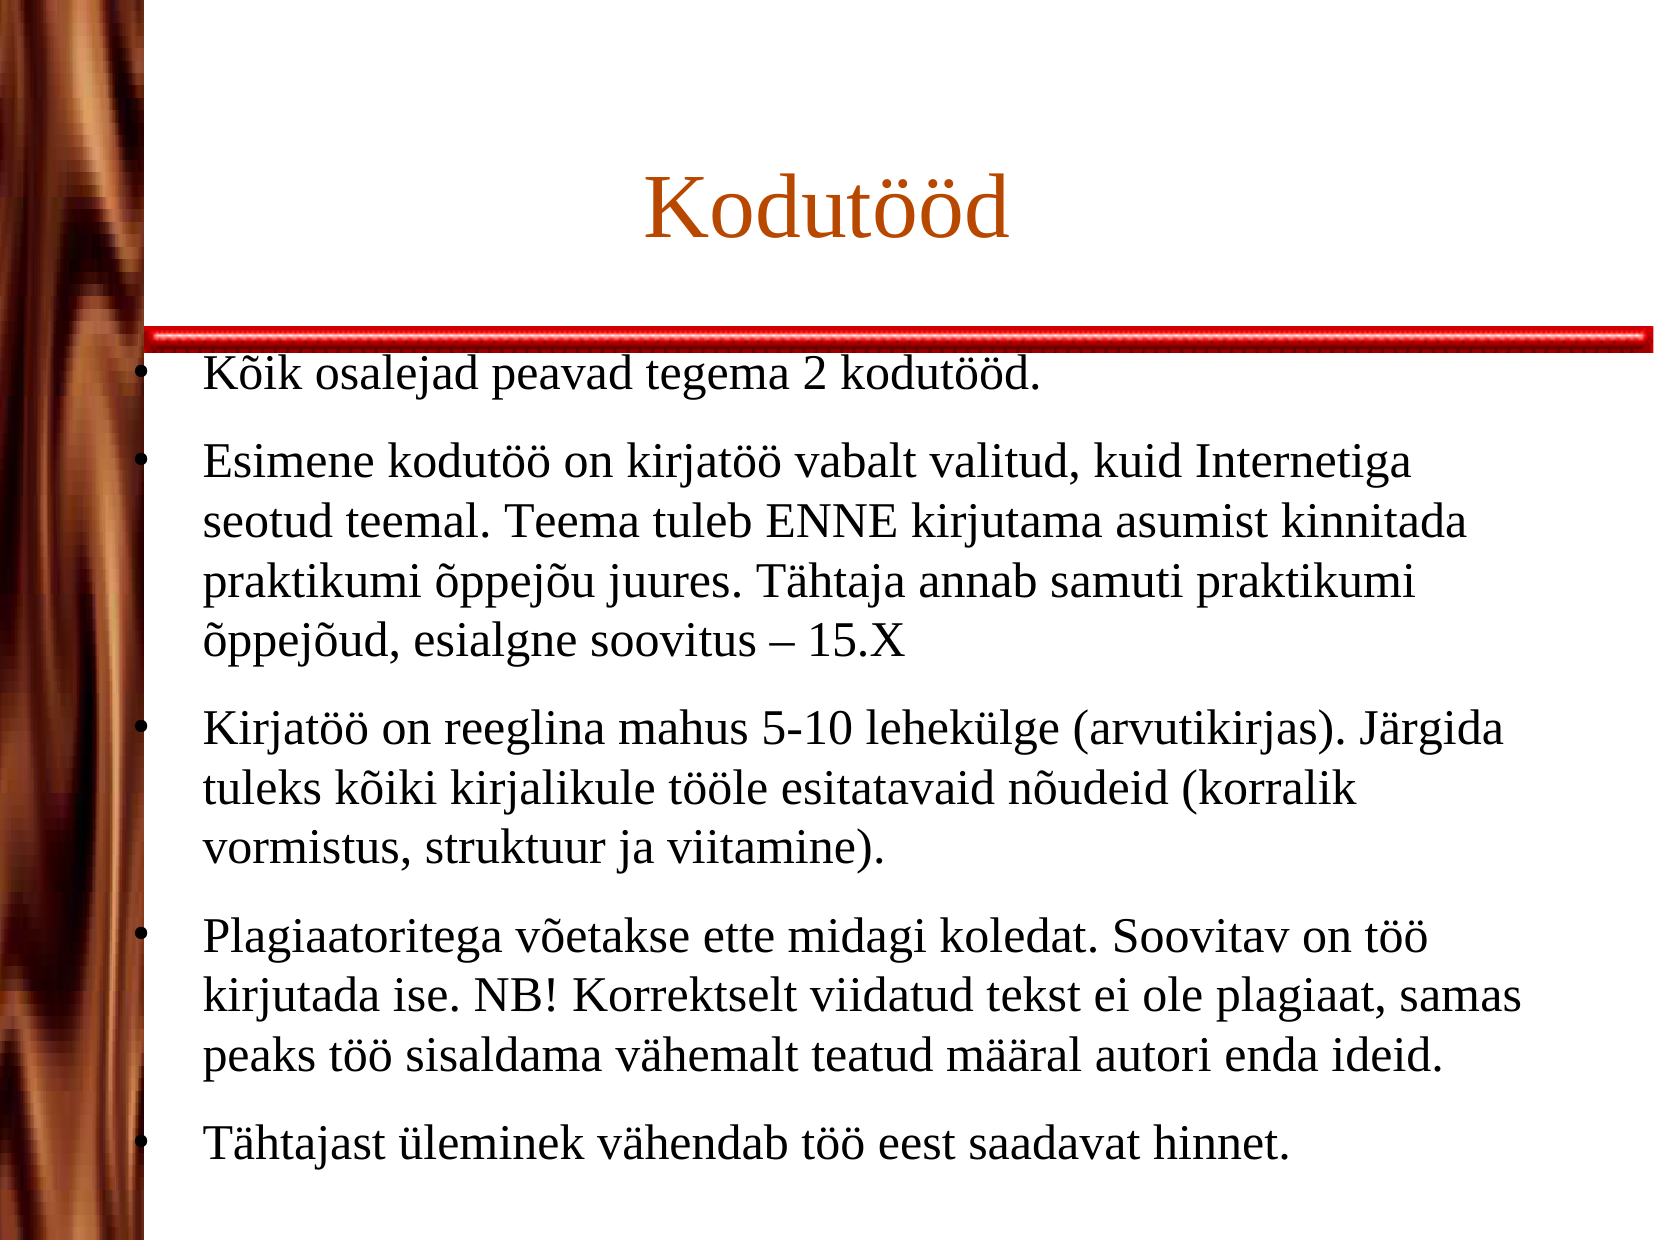

# Kodutööd
Kõik osalejad peavad tegema 2 kodutööd.
Esimene kodutöö on kirjatöö vabalt valitud, kuid Internetiga seotud teemal. Teema tuleb ENNE kirjutama asumist kinnitada praktikumi õppejõu juures. Tähtaja annab samuti praktikumi õppejõud, esialgne soovitus – 15.X
Kirjatöö on reeglina mahus 5-10 lehekülge (arvutikirjas). Järgida tuleks kõiki kirjalikule tööle esitatavaid nõudeid (korralik vormistus, struktuur ja viitamine).
Plagiaatoritega võetakse ette midagi koledat. Soovitav on töö kirjutada ise. NB! Korrektselt viidatud tekst ei ole plagiaat, samas peaks töö sisaldama vähemalt teatud määral autori enda ideid.
Tähtajast üleminek vähendab töö eest saadavat hinnet.